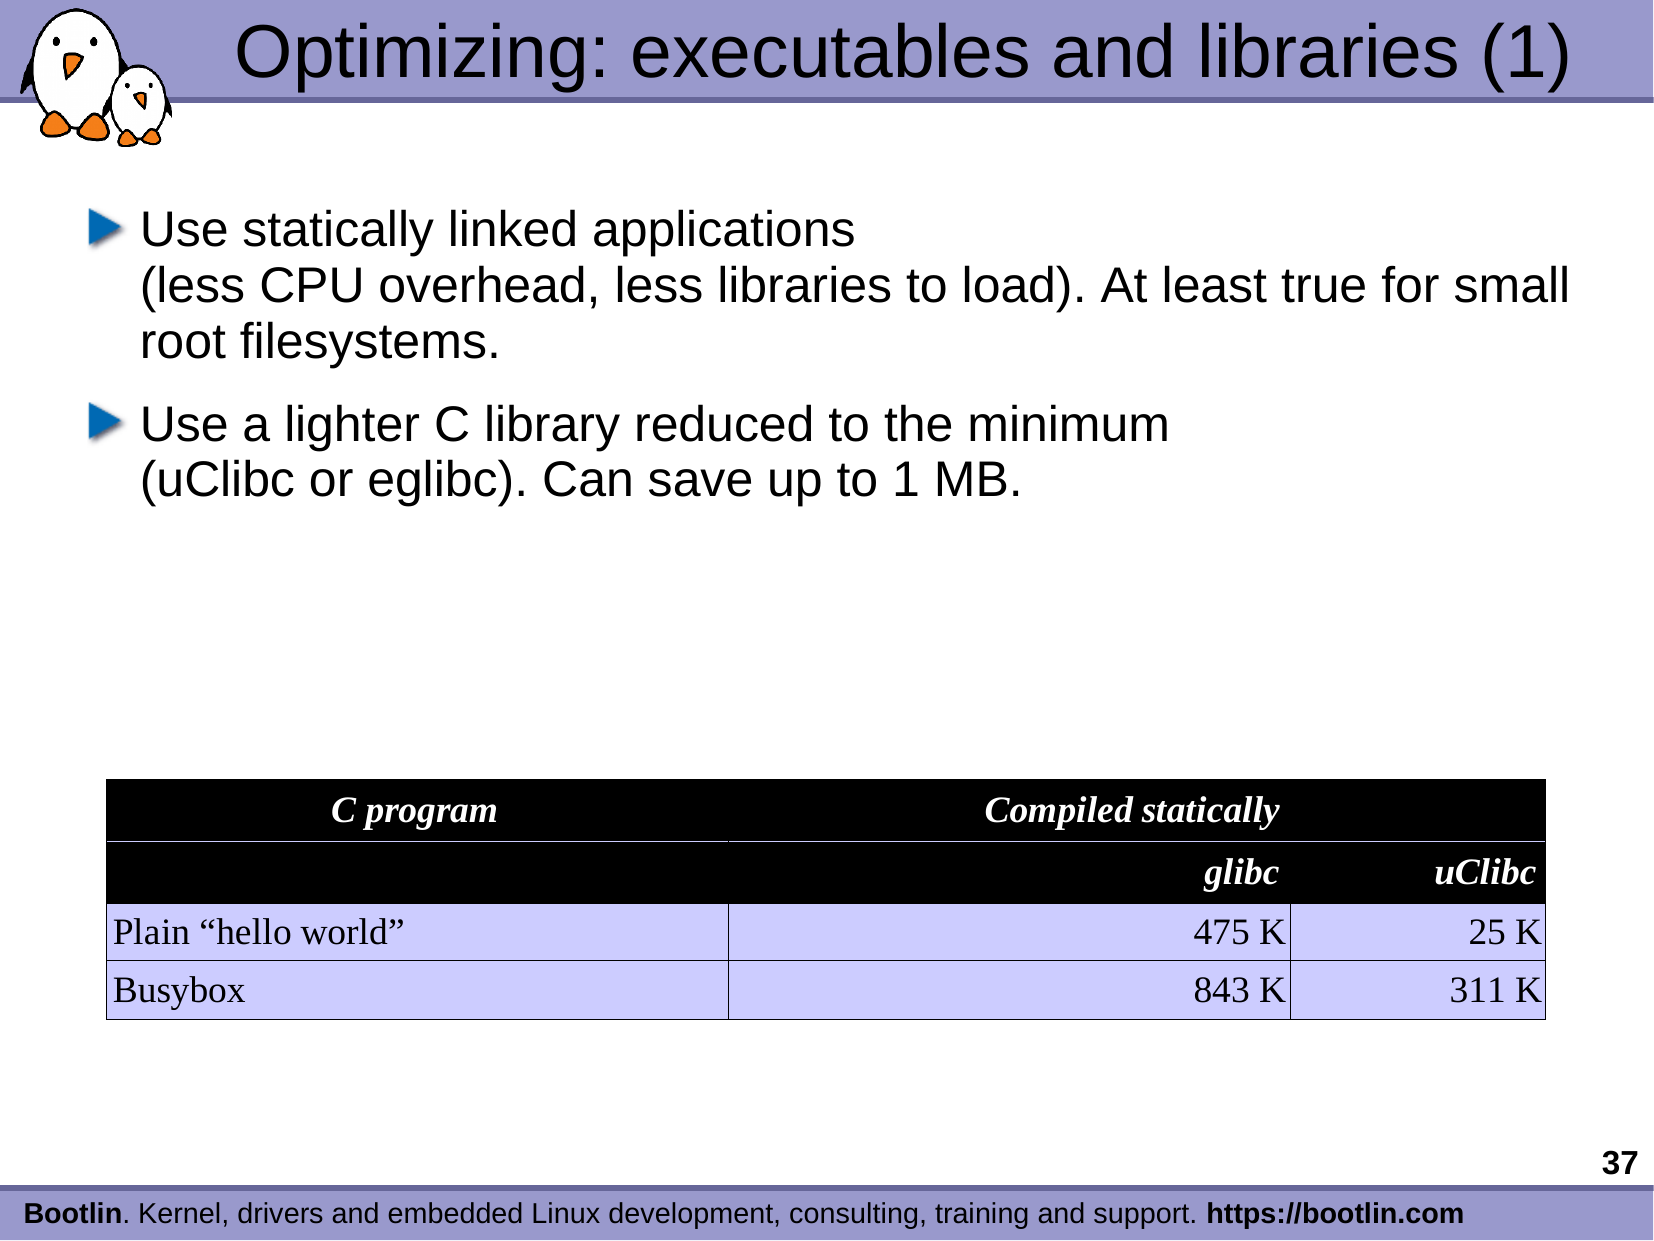

# Optimizing: executables and libraries (1)
Use statically linked applications
(less CPU overhead, less libraries to load). At least true for small root filesystems.
Use a lighter C library reduced to the minimum
(uClibc or eglibc). Can save up to 1 MB.